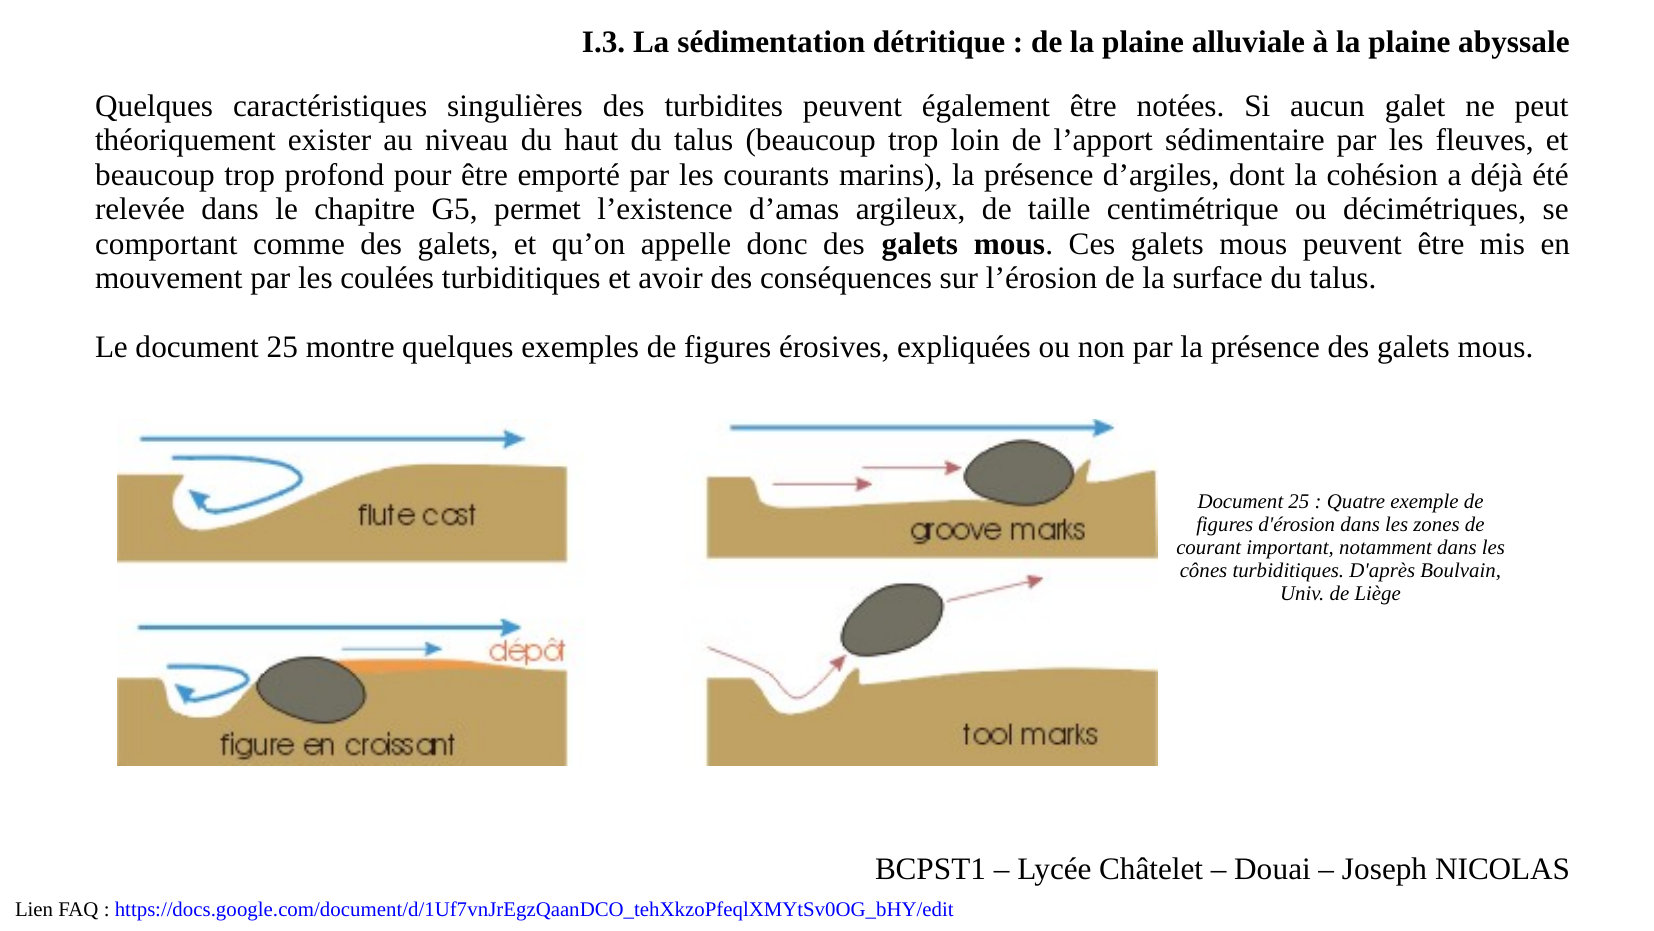

I.3. La sédimentation détritique : de la plaine alluviale à la plaine abyssale
Quelques caractéristiques singulières des turbidites peuvent également être notées. Si aucun galet ne peut théoriquement exister au niveau du haut du talus (beaucoup trop loin de l’apport sédimentaire par les fleuves, et beaucoup trop profond pour être emporté par les courants marins), la présence d’argiles, dont la cohésion a déjà été relevée dans le chapitre G5, permet l’existence d’amas argileux, de taille centimétrique ou décimétriques, se comportant comme des galets, et qu’on appelle donc des galets mous. Ces galets mous peuvent être mis en mouvement par les coulées turbiditiques et avoir des conséquences sur l’érosion de la surface du talus.
Le document 25 montre quelques exemples de figures érosives, expliquées ou non par la présence des galets mous.
Document 25 : Quatre exemple de figures d'érosion dans les zones de courant important, notamment dans les cônes turbiditiques. D'après Boulvain, Univ. de Liège
BCPST1 – Lycée Châtelet – Douai – Joseph NICOLAS
Lien FAQ : https://docs.google.com/document/d/1Uf7vnJrEgzQaanDCO_tehXkzoPfeqlXMYtSv0OG_bHY/edit